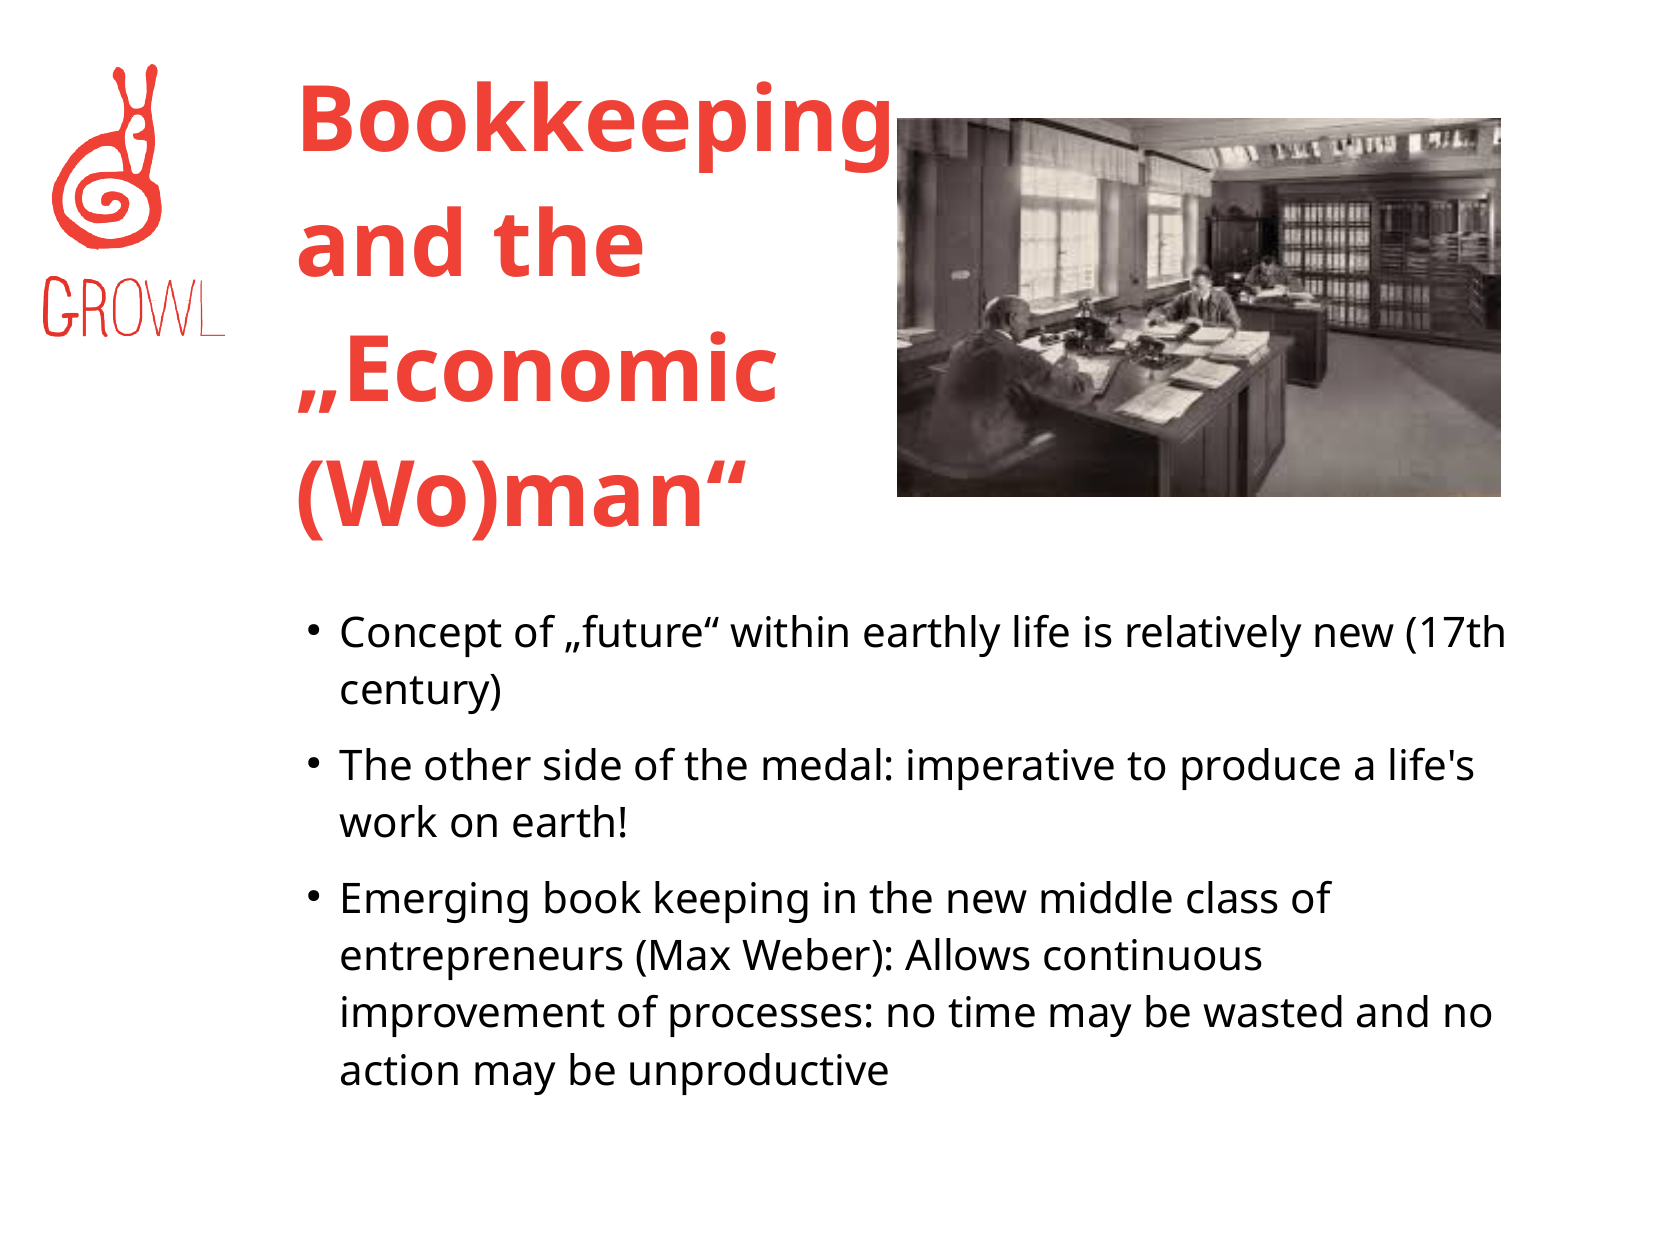

# Bookkeeping and the „Economic (Wo)man“
Concept of „future“ within earthly life is relatively new (17th century)
The other side of the medal: imperative to produce a life's work on earth!
Emerging book keeping in the new middle class of entrepreneurs (Max Weber): Allows continuous improvement of processes: no time may be wasted and no action may be unproductive